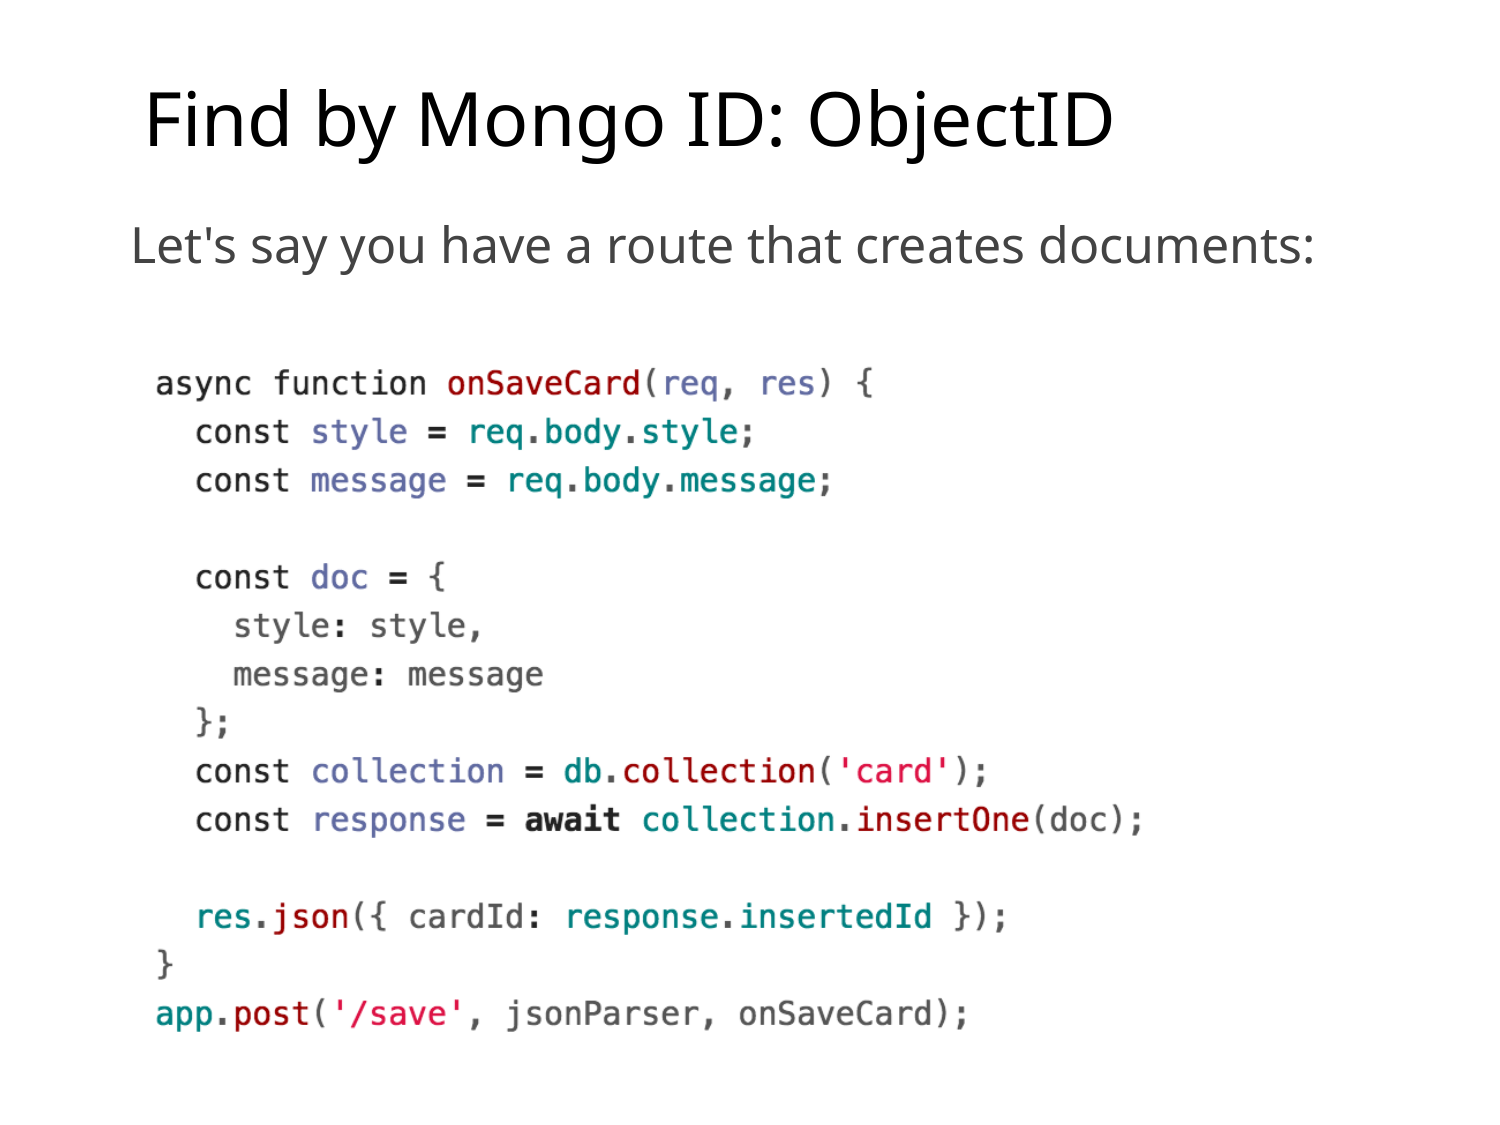

# Find by Mongo ID: ObjectID
Let's say you have a route that creates documents: